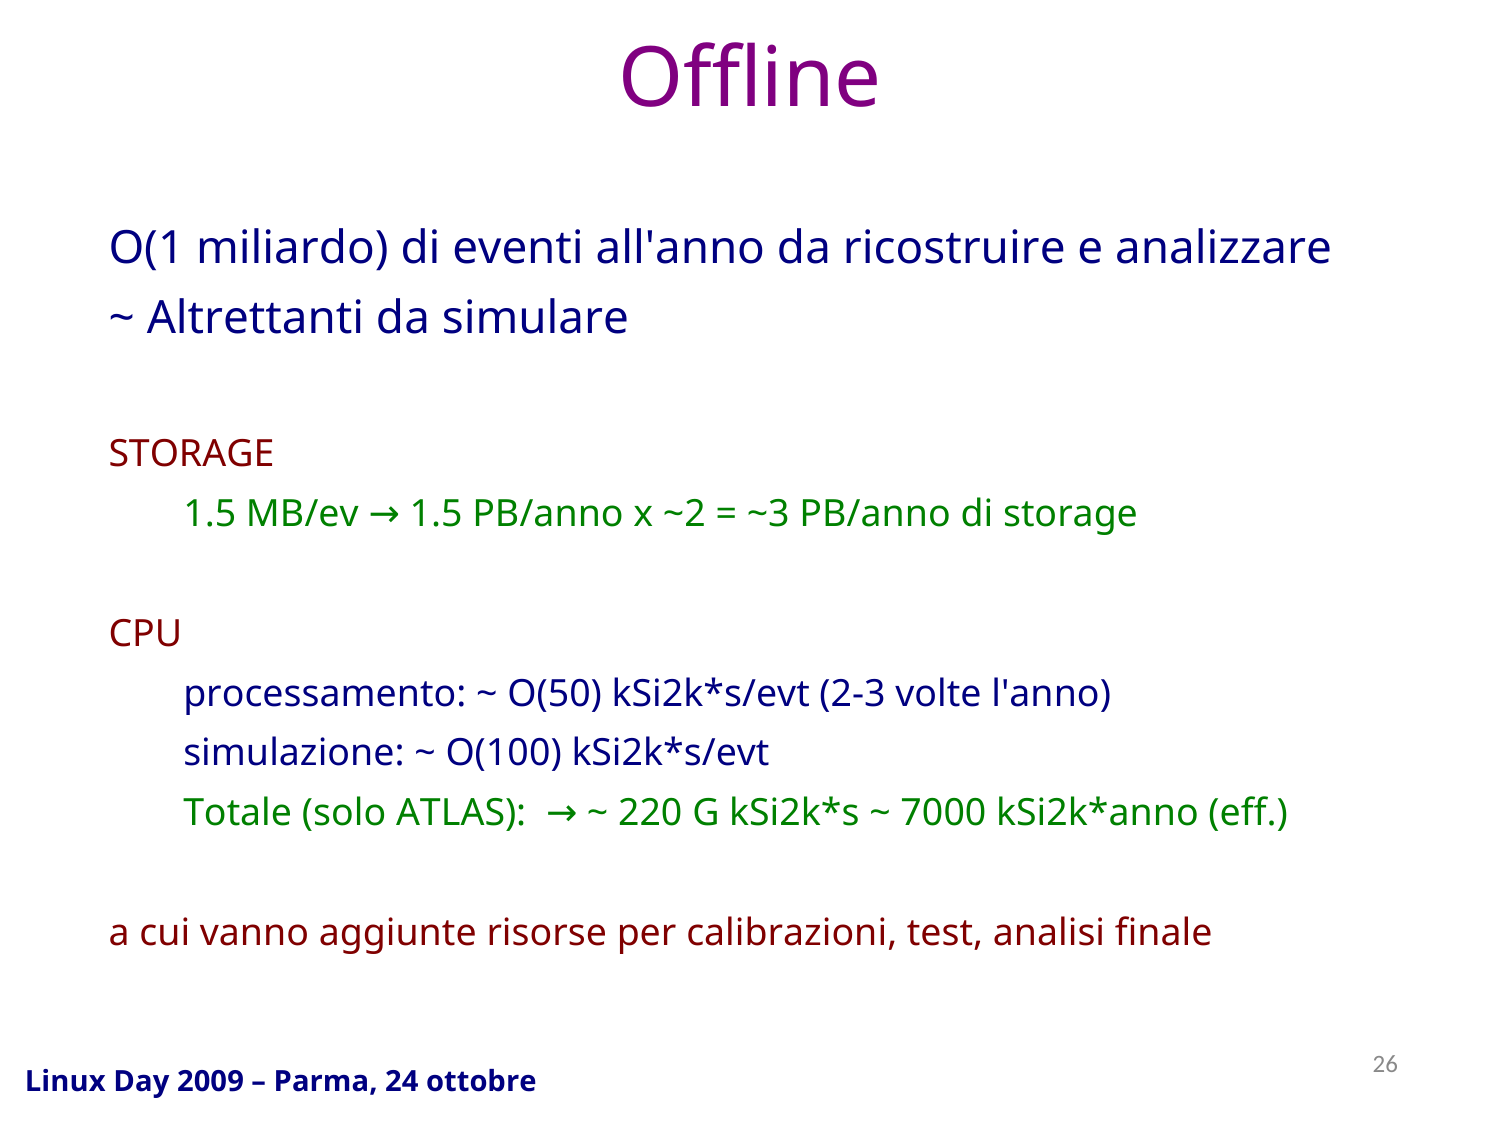

Offline
# O(1 miliardo) di eventi all'anno da ricostruire e analizzare
~ Altrettanti da simulare
STORAGE
	1.5 MB/ev → 1.5 PB/anno x ~2 = ~3 PB/anno di storage
CPU
	processamento: ~ O(50) kSi2k*s/evt (2-3 volte l'anno)‏
	simulazione: ~ O(100) kSi2k*s/evt
	Totale (solo ATLAS): → ~ 220 G kSi2k*s ~ 7000 kSi2k*anno (eff.)‏
a cui vanno aggiunte risorse per calibrazioni, test, analisi finale
26